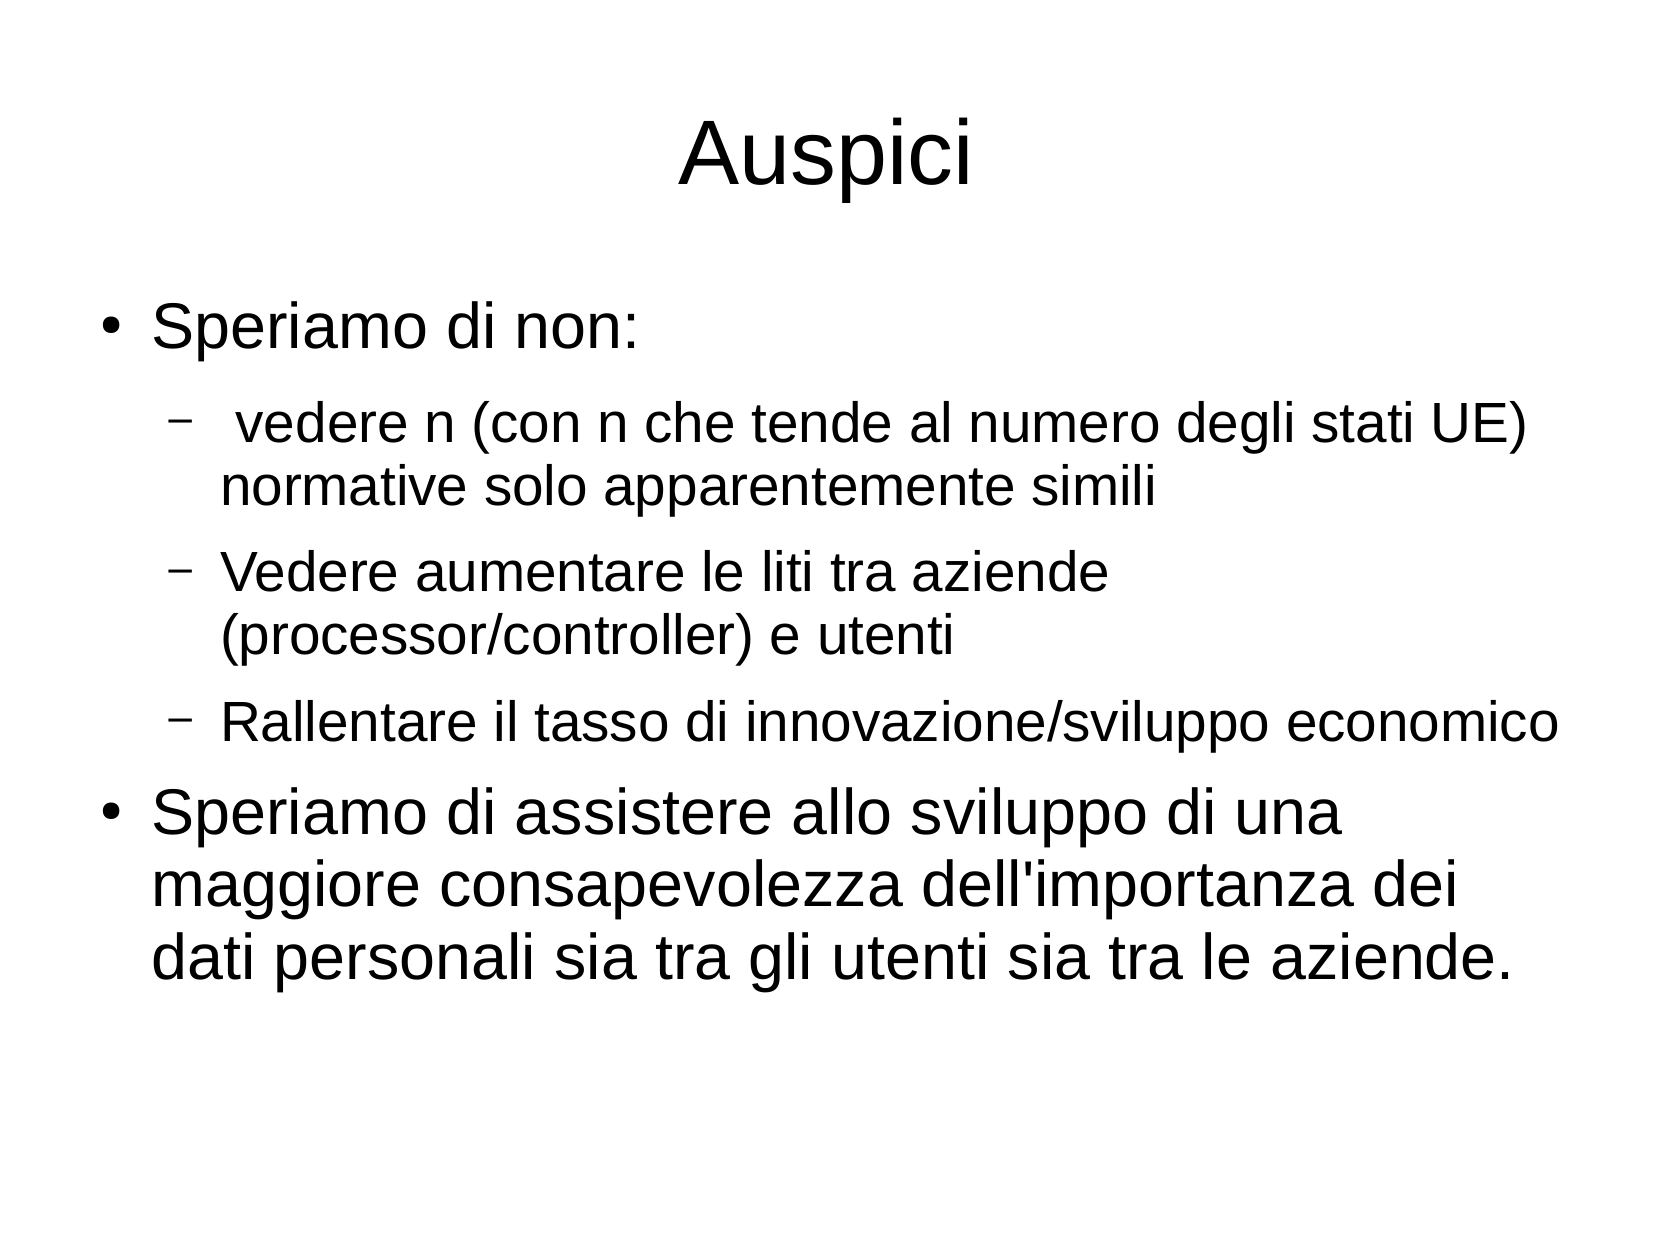

# Auspici
Speriamo di non:
 vedere n (con n che tende al numero degli stati UE) normative solo apparentemente simili
Vedere aumentare le liti tra aziende (processor/controller) e utenti
Rallentare il tasso di innovazione/sviluppo economico
Speriamo di assistere allo sviluppo di una maggiore consapevolezza dell'importanza dei dati personali sia tra gli utenti sia tra le aziende.